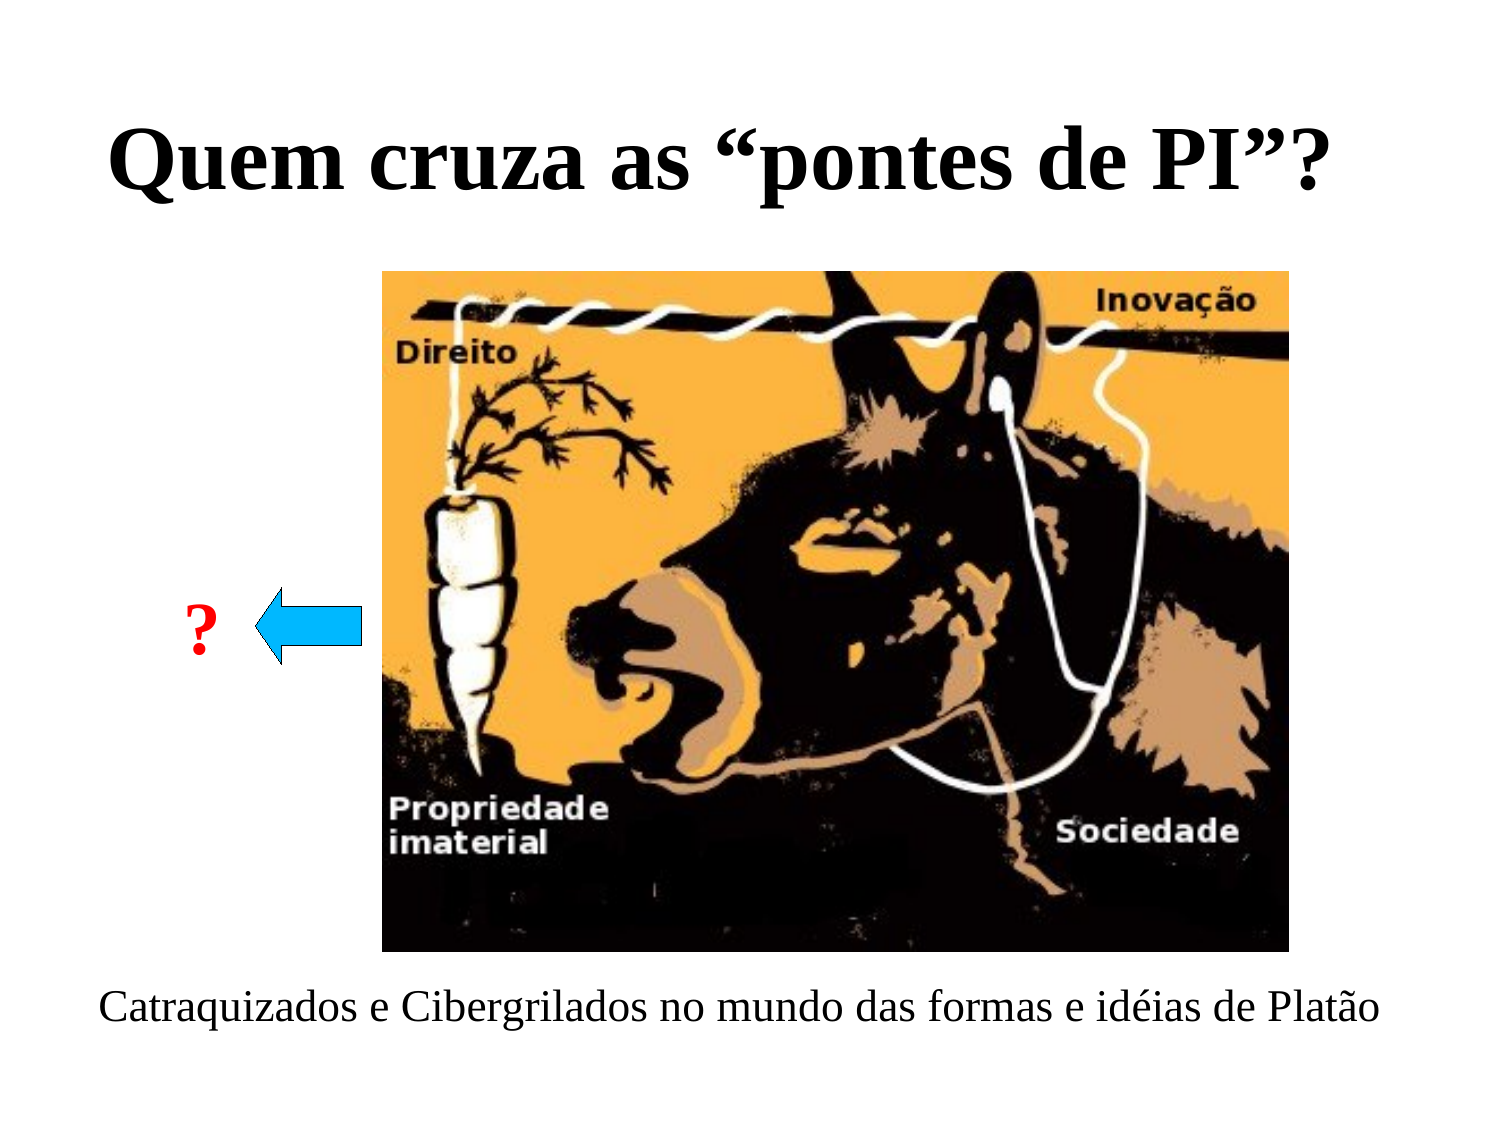

# Quem cruza as “pontes de PI”?
?
Catraquizados e Cibergrilados no mundo das formas e idéias de Platão